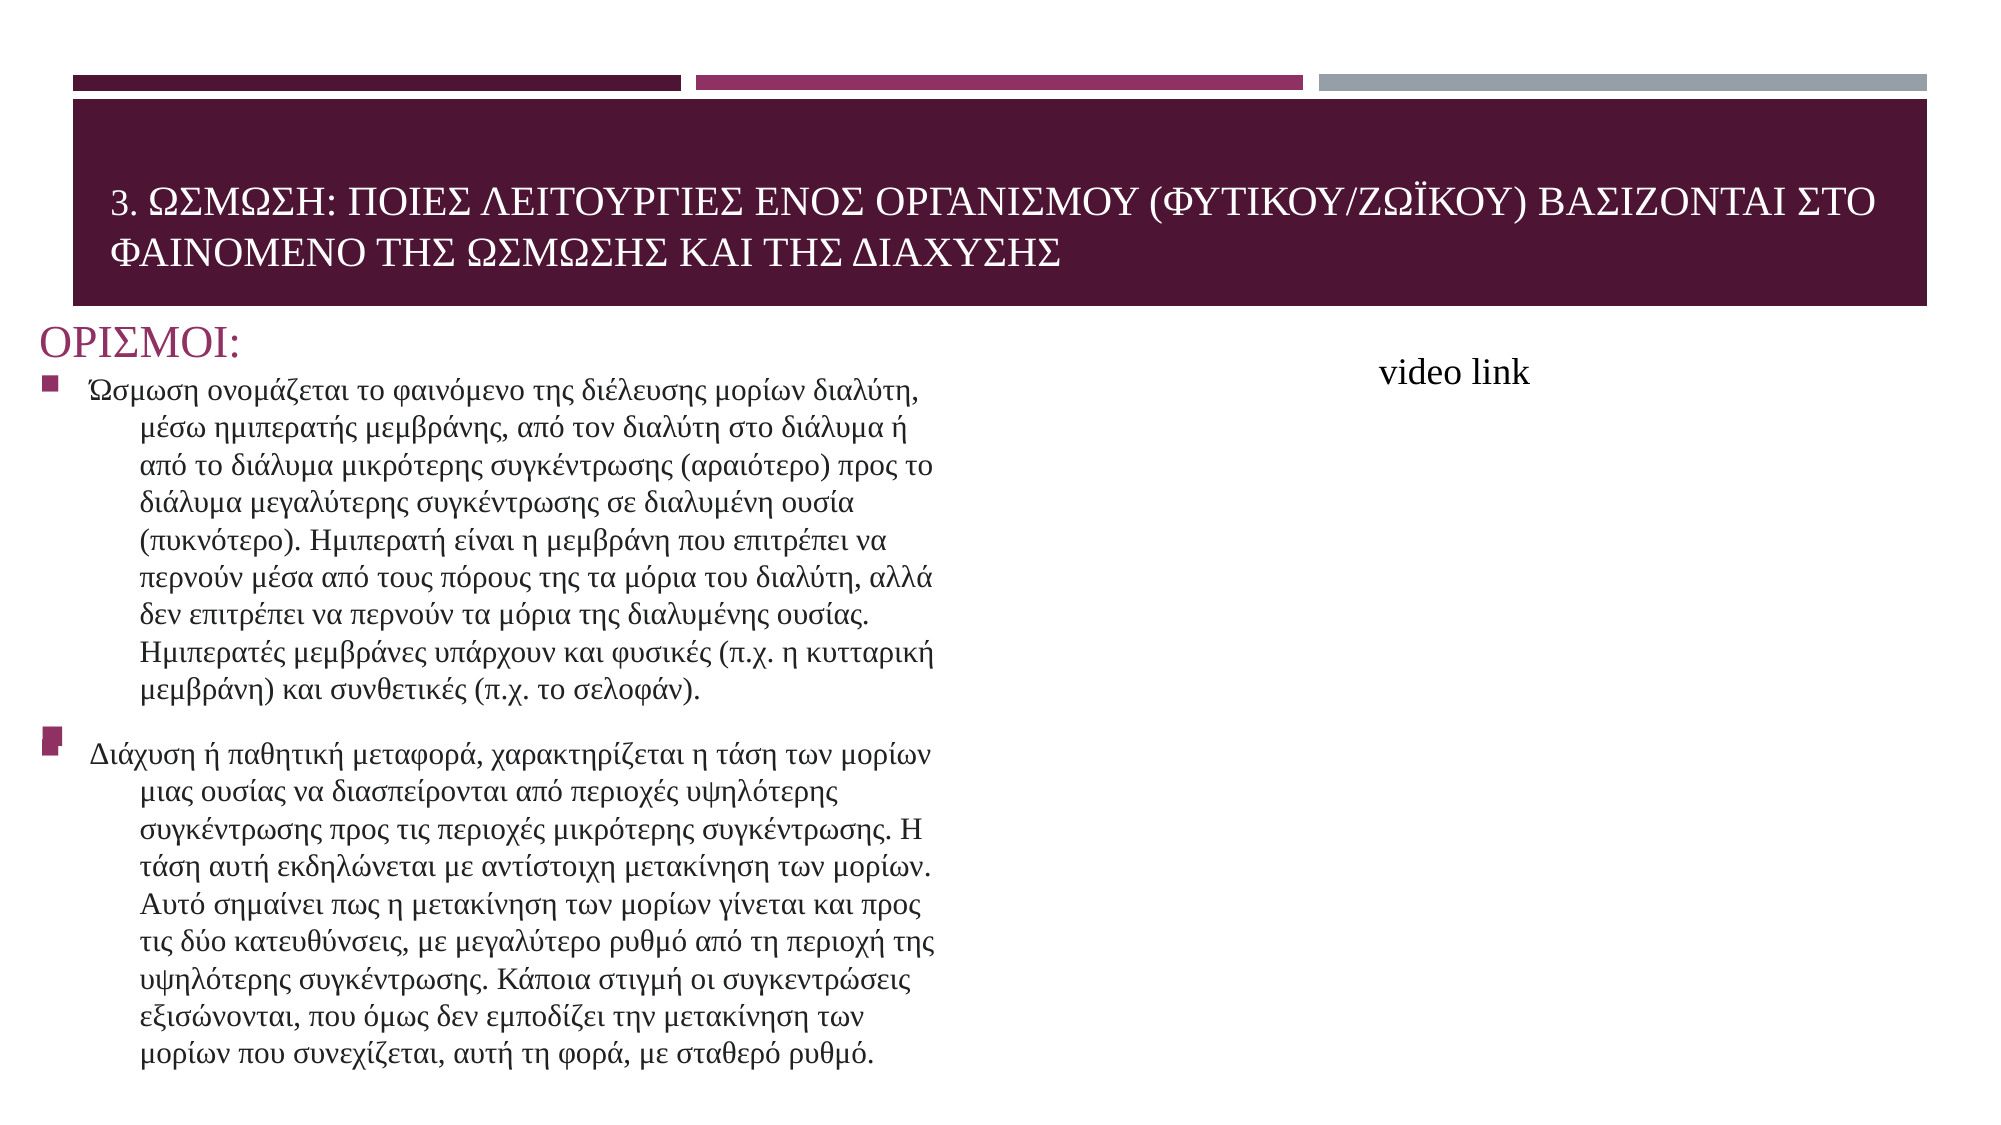

# 3. ΩΣΜΩΣΗ: ΠΟΙΕΣ ΛΕΙΤΟΥΡΓΙΕΣ ΕΝΟΣ ΟΡΓΑΝΙΣΜΟΥ (ΦΥΤΙΚΟΥ/ΖΩΪΚΟΥ) ΒΑΣΙΖΟΝΤΑΙ ΣΤΟ ΦΑΙΝΟΜΕΝΟ ΤΗΣ ΩΣΜΩΣΗς ΚΑΙ ΤΗΣ ΔΙΑΧΥΣΗΣ
ΟΡΙΣΜΟΙ:
video link
Ώσμωση ονομάζεται το φαινόμενο της διέλευσης μορίων διαλύτη, μέσω ημιπερατής μεμβράνης, από τον διαλύτη στο διάλυμα ή από το διάλυμα μικρότερης συγκέντρωσης (αραιότερο) προς το διάλυμα μεγαλύτερης συγκέντρωσης σε διαλυμένη ουσία (πυκνότερο). Ημιπερατή είναι η μεμβράνη που επιτρέπει να περνούν μέσα από τους πόρους της τα μόρια του διαλύτη, αλλά δεν επιτρέπει να περνούν τα μόρια της διαλυμένης ουσίας. Ημιπερατές μεμβράνες υπάρχουν και φυσικές (π.χ. η κυτταρική μεμβράνη) και συνθετικές (π.χ. το σελοφάν).
Διάχυση ή παθητική μεταφορά, χαρακτηρίζεται η τάση των μορίων μιας ουσίας να διασπείρονται από περιοχές υψηλότερης συγκέντρωσης προς τις περιοχές μικρότερης συγκέντρωσης. Η τάση αυτή εκδηλώνεται με αντίστοιχη μετακίνηση των μορίων. Αυτό σημαίνει πως η μετακίνηση των μορίων γίνεται και προς τις δύο κατευθύνσεις, με μεγαλύτερο ρυθμό από τη περιοχή της υψηλότερης συγκέντρωσης. Κάποια στιγμή οι συγκεντρώσεις εξισώνονται, που όμως δεν εμποδίζει την μετακίνηση των μορίων που συνεχίζεται, αυτή τη φορά, με σταθερό ρυθμό.